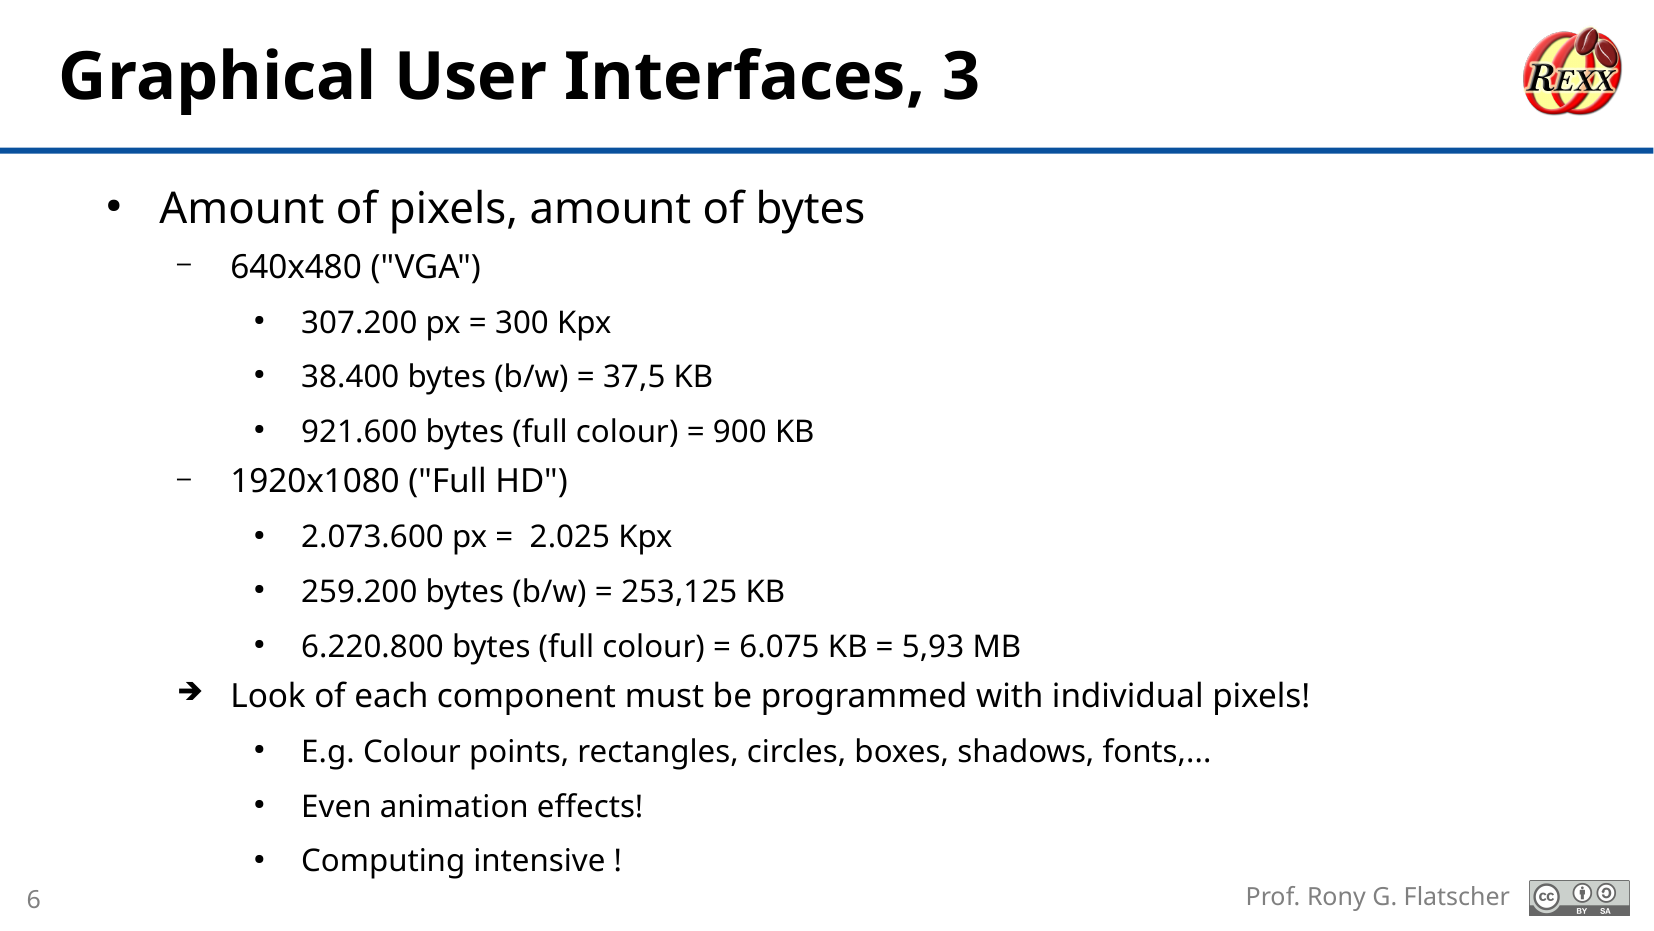

# Graphical User Interfaces, 3
Amount of pixels, amount of bytes
640x480 ("VGA")
307.200 px = 300 Kpx
38.400 bytes (b/w) = 37,5 KB
921.600 bytes (full colour) = 900 KB
1920x1080 ("Full HD")
2.073.600 px = 2.025 Kpx
259.200 bytes (b/w) = 253,125 KB
6.220.800 bytes (full colour) = 6.075 KB = 5,93 MB
Look of each component must be programmed with individual pixels!
E.g. Colour points, rectangles, circles, boxes, shadows, fonts,...
Even animation effects!
Computing intensive !